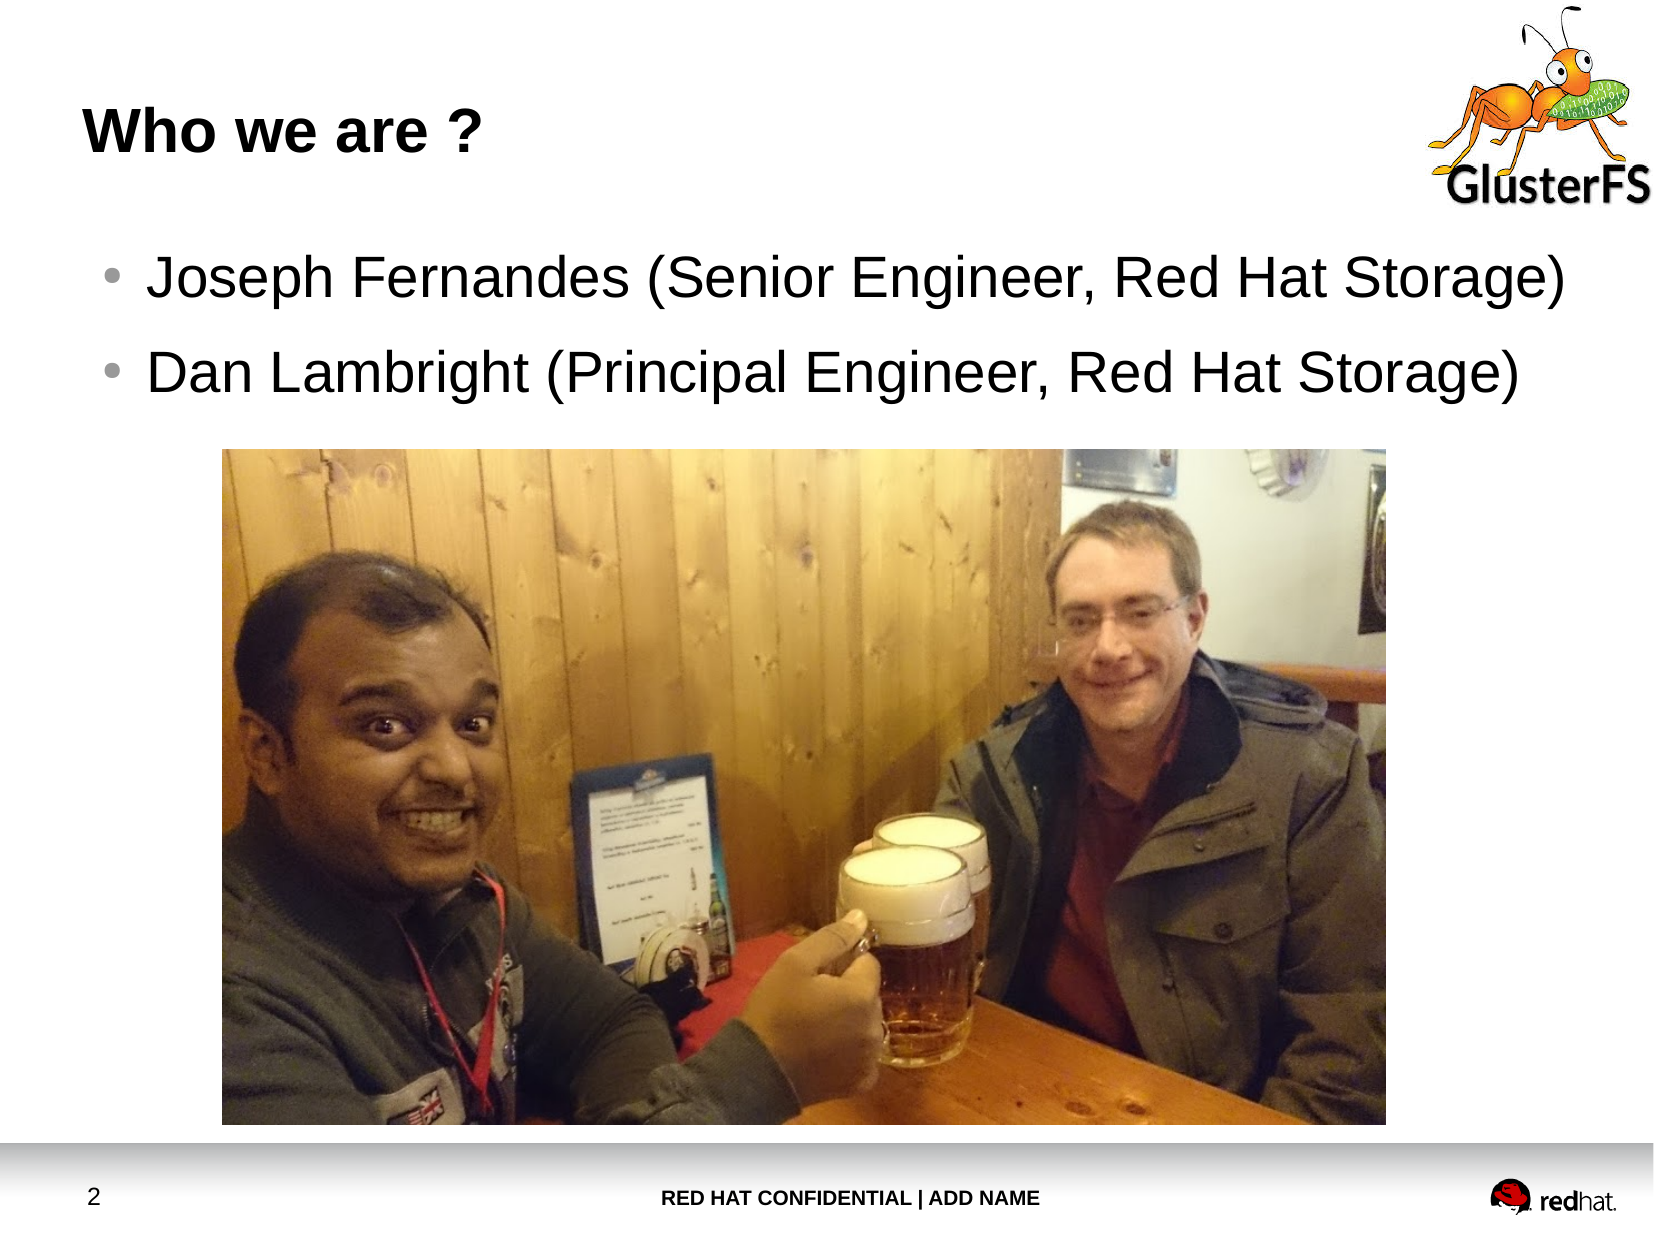

# Who we are ?
Joseph Fernandes (Senior Engineer, Red Hat Storage)
Dan Lambright (Principal Engineer, Red Hat Storage)